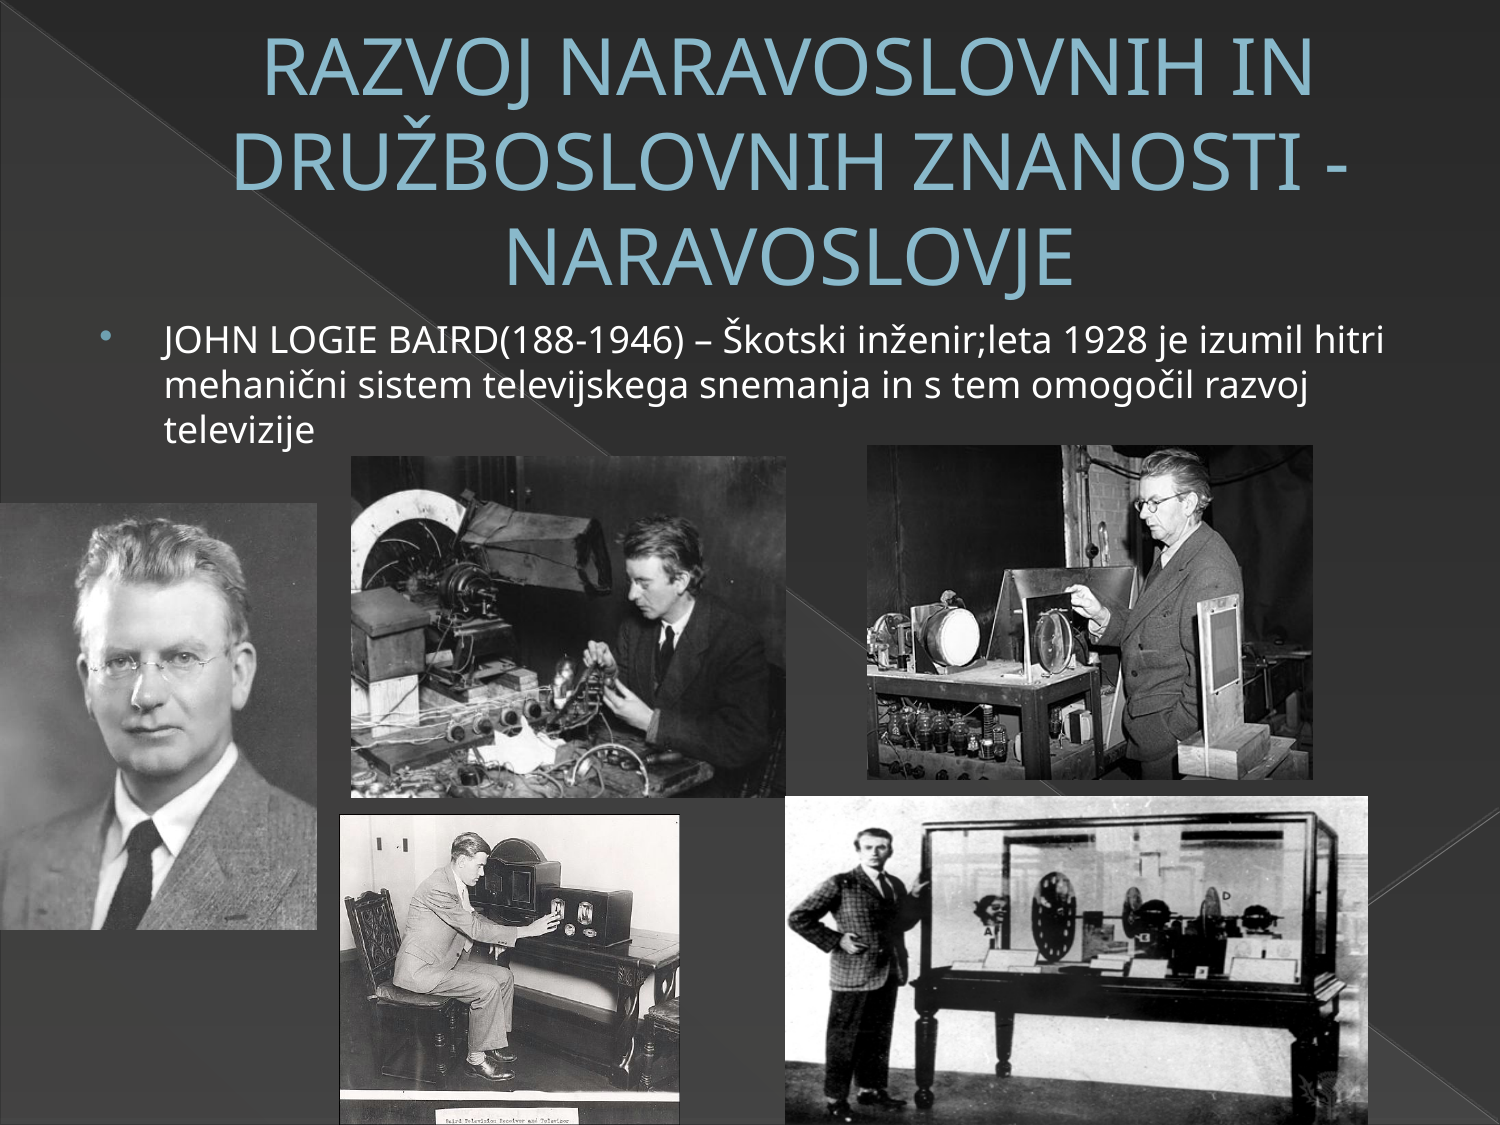

# RAZVOJ NARAVOSLOVNIH IN DRUŽBOSLOVNIH ZNANOSTI - NARAVOSLOVJE
JOHN LOGIE BAIRD(188-1946) – Škotski inženir;leta 1928 je izumil hitri mehanični sistem televijskega snemanja in s tem omogočil razvoj televizije